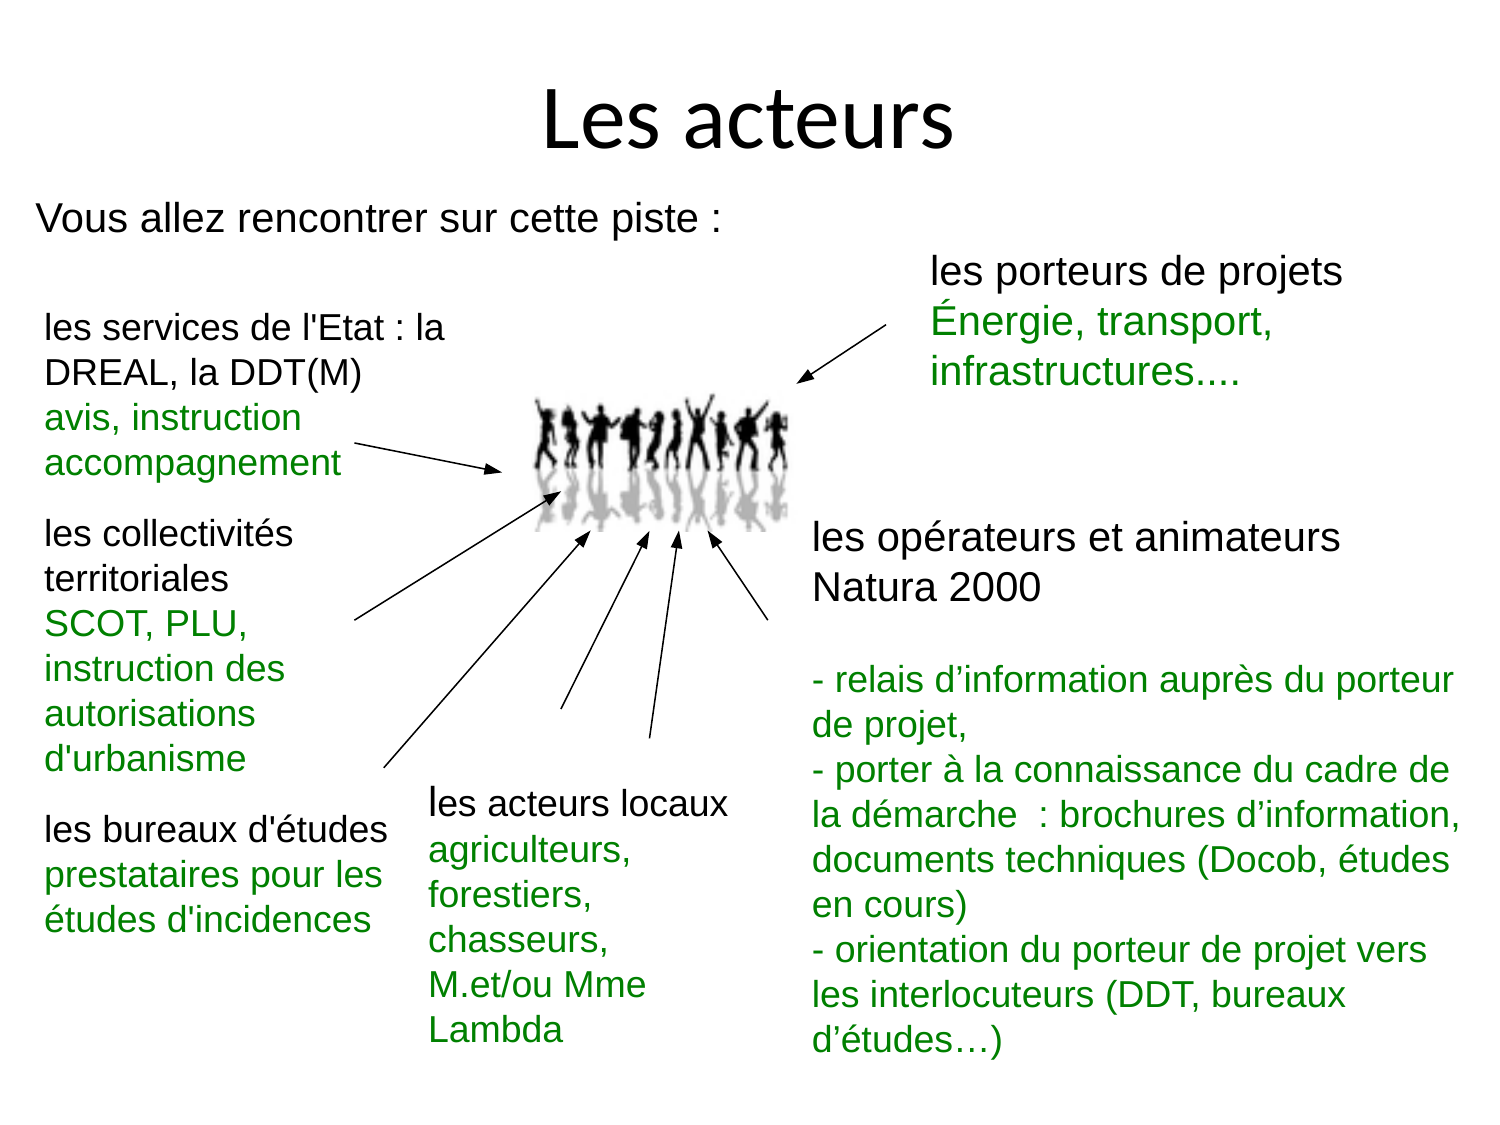

Les acteurs
Vous allez rencontrer sur cette piste :
les porteurs de projets
Énergie, transport,
infrastructures....
les services de l'Etat : la DREAL, la DDT(M)
avis, instruction
accompagnement
les collectivités
territoriales
SCOT, PLU,
instruction des
autorisations
d'urbanisme
les opérateurs et animateurs
Natura 2000
- relais d’information auprès du porteur
de projet,
- porter à la connaissance du cadre de
la démarche : brochures d’information,
documents techniques (Docob, études
en cours)
- orientation du porteur de projet vers
les interlocuteurs (DDT, bureaux
d’études…)
les acteurs locaux
agriculteurs,
forestiers,
chasseurs,
M.et/ou Mme
Lambda
les bureaux d'études
prestataires pour les
études d'incidences